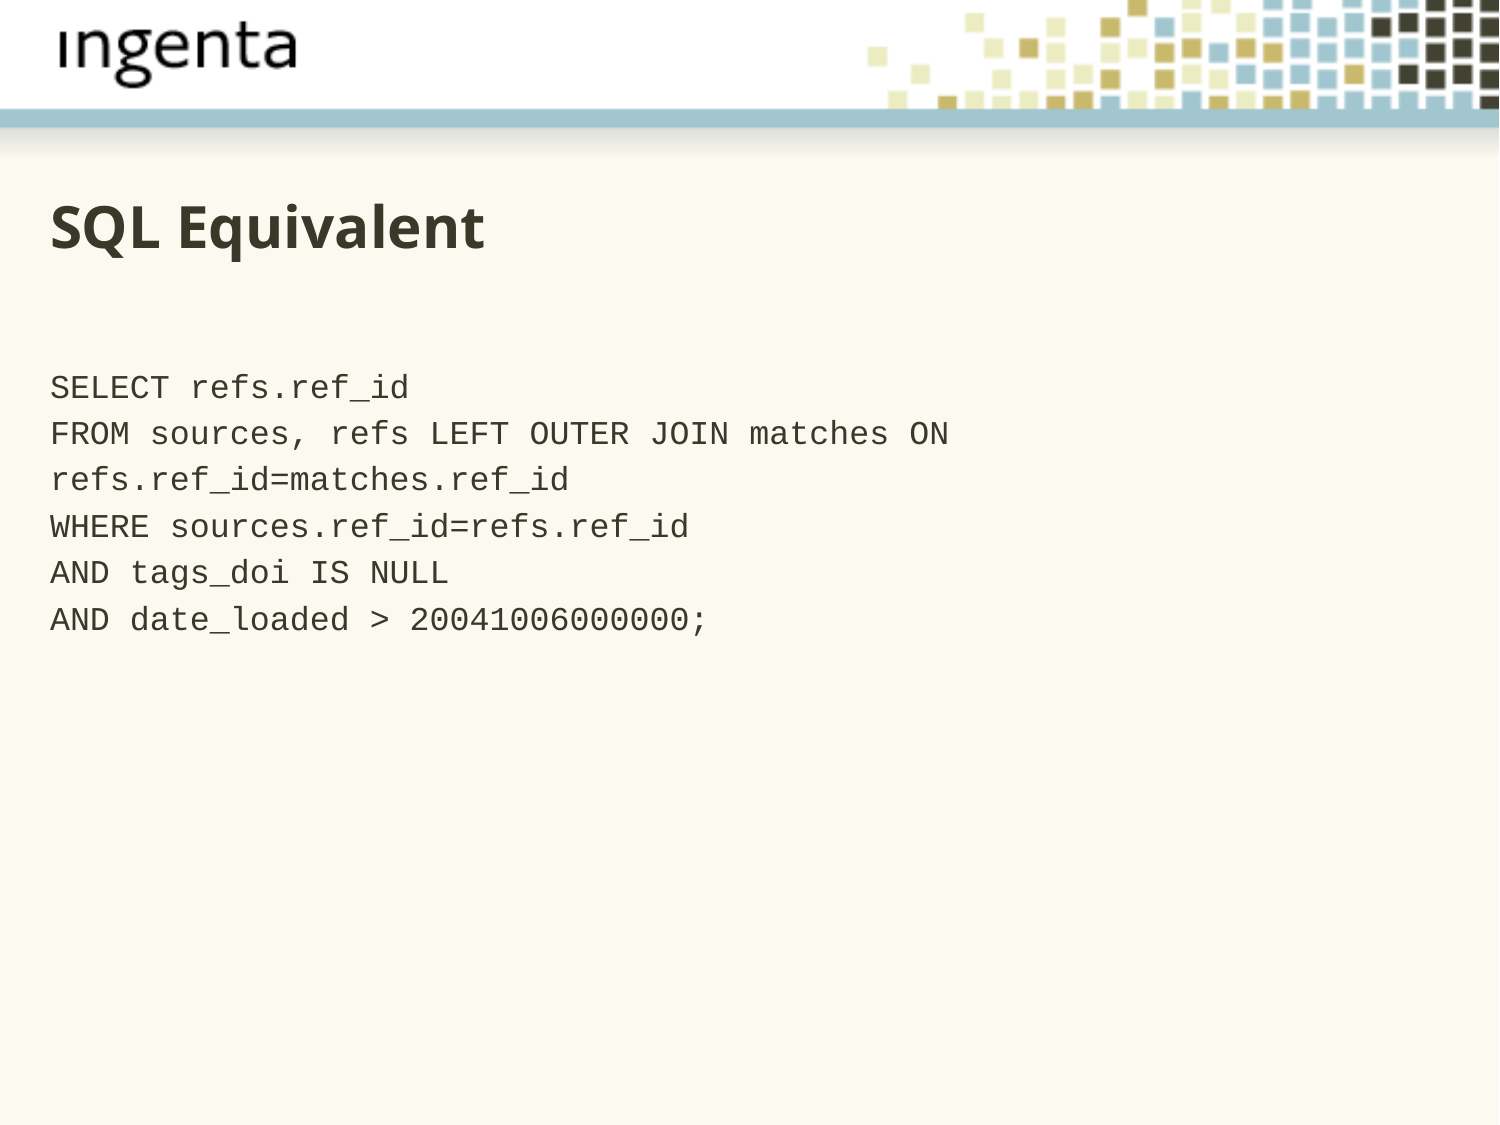

# SQL Equivalent
SELECT refs.ref_id
FROM sources, refs LEFT OUTER JOIN matches ON
refs.ref_id=matches.ref_id
WHERE sources.ref_id=refs.ref_id
AND tags_doi IS NULL
AND date_loaded > 20041006000000;